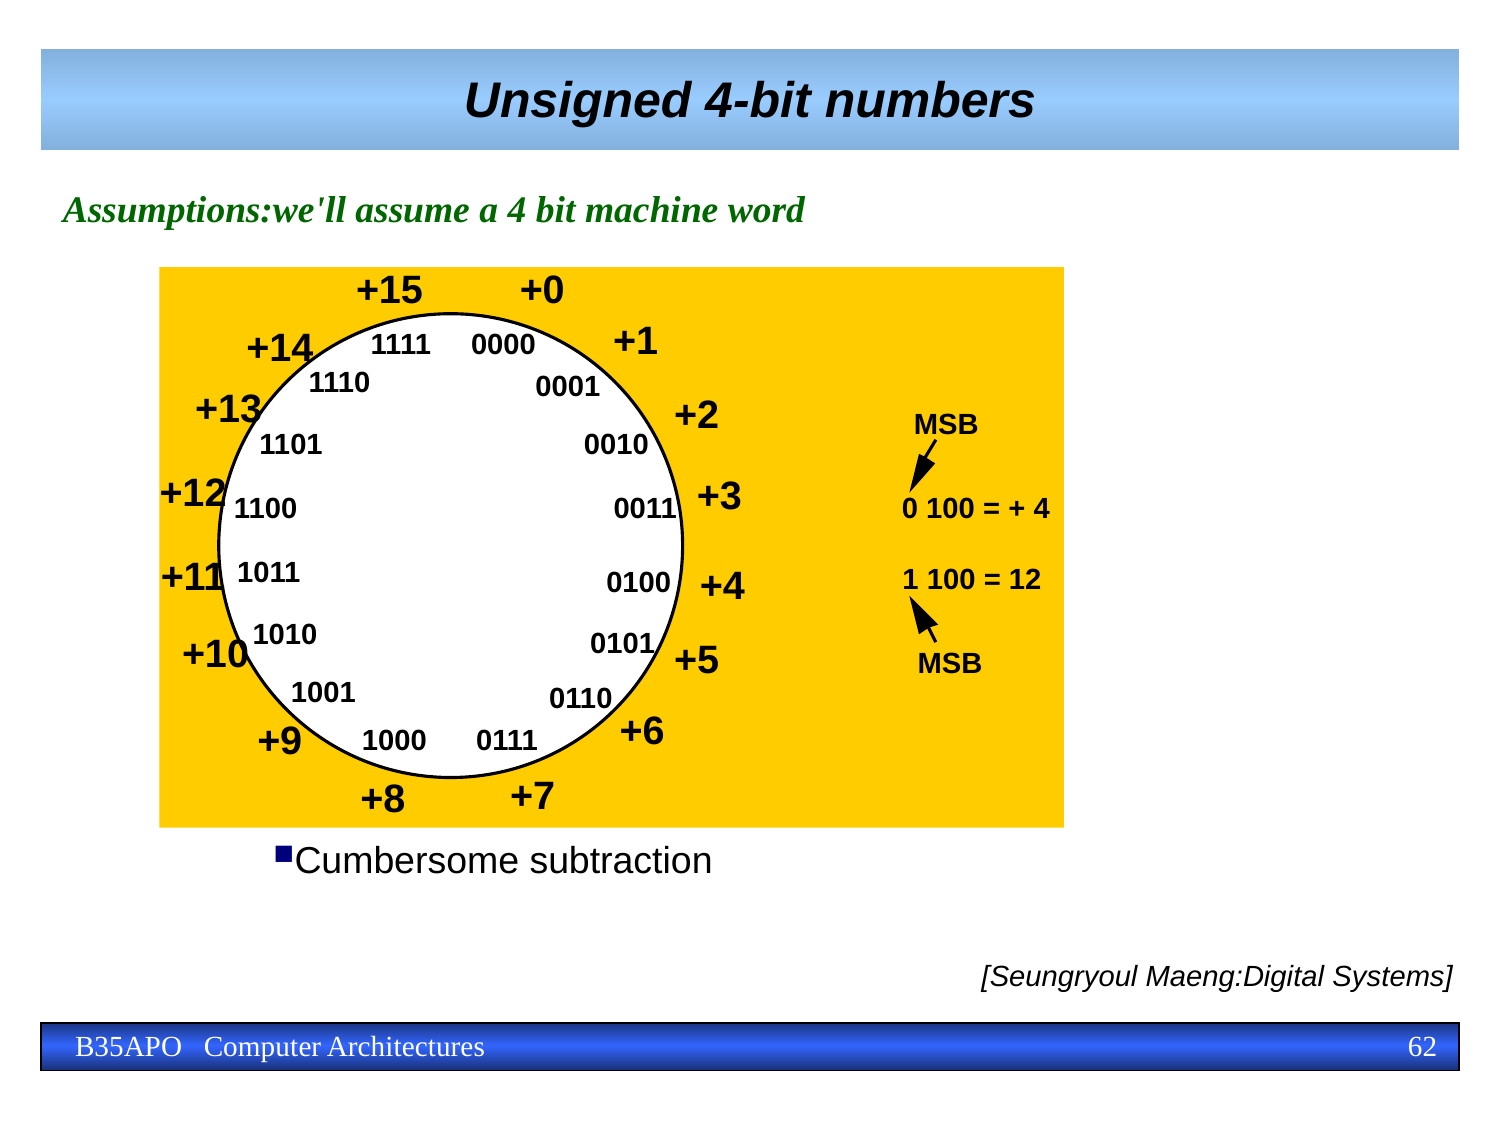

# Unsigned 4-bit numbers
Assumptions:we'll assume a 4 bit machine word
+15
+0
+1
+14
1111
0000
1110
0001
+13
+2
MSB
1101
0010
+12
+3
1100
0011
0 100 = + 4
+11
1011
+4
1 100 = 12
0100
1010
0101
+10
+5
MSB
1001
0110
+6
+9
1000
0111
+7
+8
Cumbersome subtraction
[Seungryoul Maeng:Digital Systems]
B35APO Computer Architectures
62